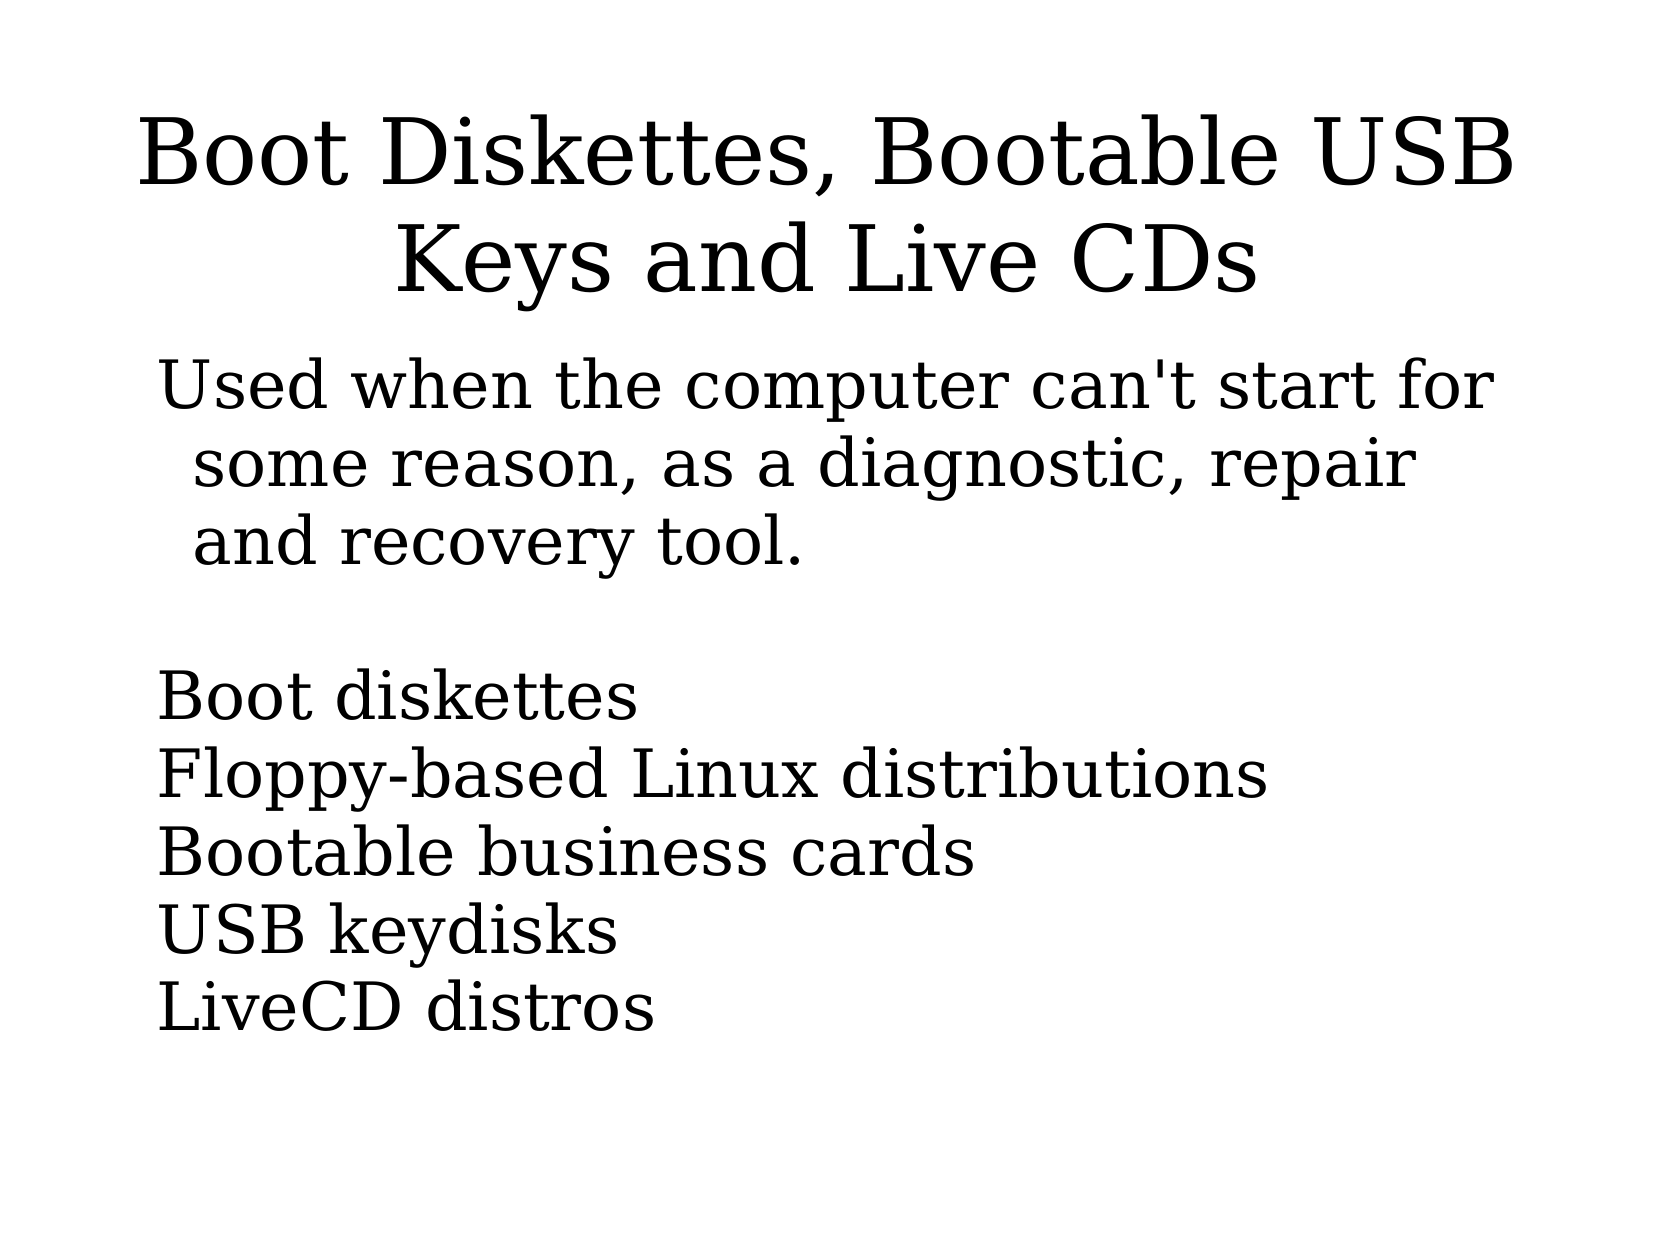

# Boot Diskettes, Bootable USB Keys and Live CDs
Used when the computer can't start for some reason, as a diagnostic, repair and recovery tool.
Boot diskettes
Floppy-based Linux distributions
Bootable business cards
USB keydisks
LiveCD distros